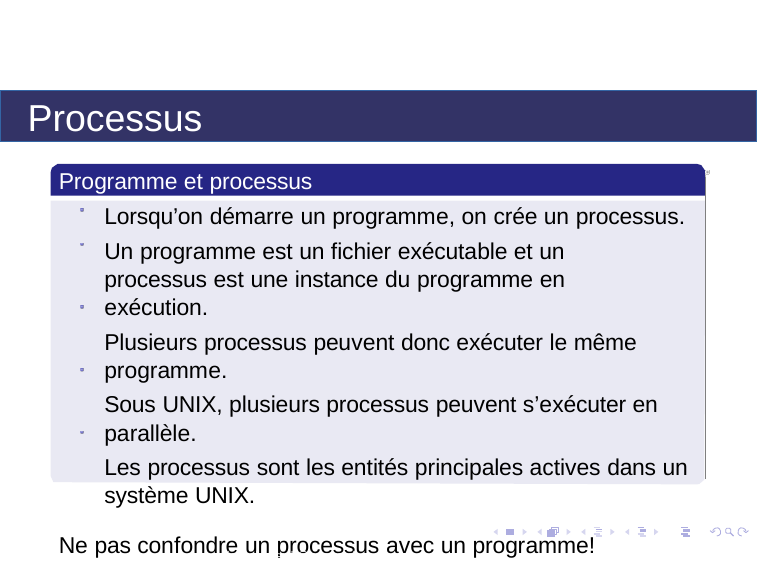

Processus
Programme et processus
Lorsqu’on démarre un programme, on crée un processus.
Un programme est un fichier exécutable et un processus est une instance du programme en exécution.
Plusieurs processus peuvent donc exécuter le même programme.
Sous UNIX, plusieurs processus peuvent s’exécuter en parallèle.
Les processus sont les entités principales actives dans un système UNIX.
Ne pas confondre un processus avec un programme!
mickael.hoerdt@hesge.ch